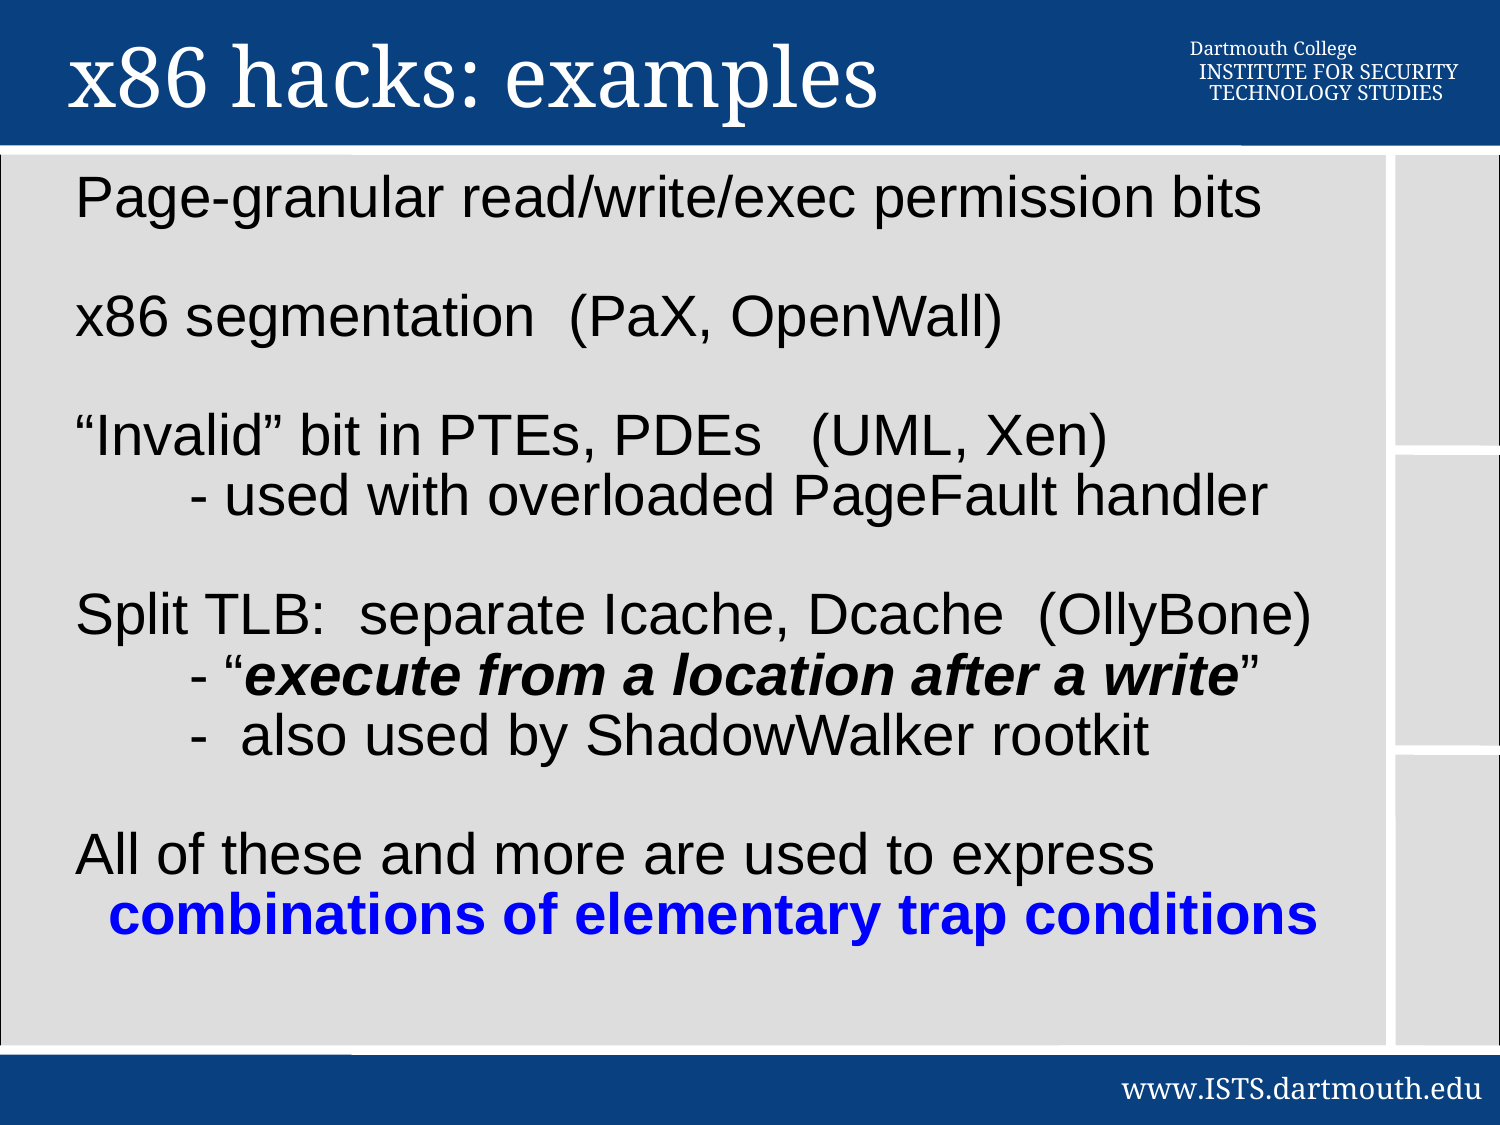

x86 hacks: examples
Dartmouth College
INSTITUTE FOR SECURITY
TECHNOLOGY STUDIES
# Page-granular read/write/exec permission bits
 x86 segmentation (PaX, OpenWall)
 “Invalid” bit in PTEs, PDEs (UML, Xen)
 - used with overloaded PageFault handler
 Split TLB: separate Icache, Dcache (OllyBone)
 - “execute from a location after a write”
 - also used by ShadowWalker rootkit
 All of these and more are used to express
 combinations of elementary trap conditions
www.ISTS.dartmouth.edu